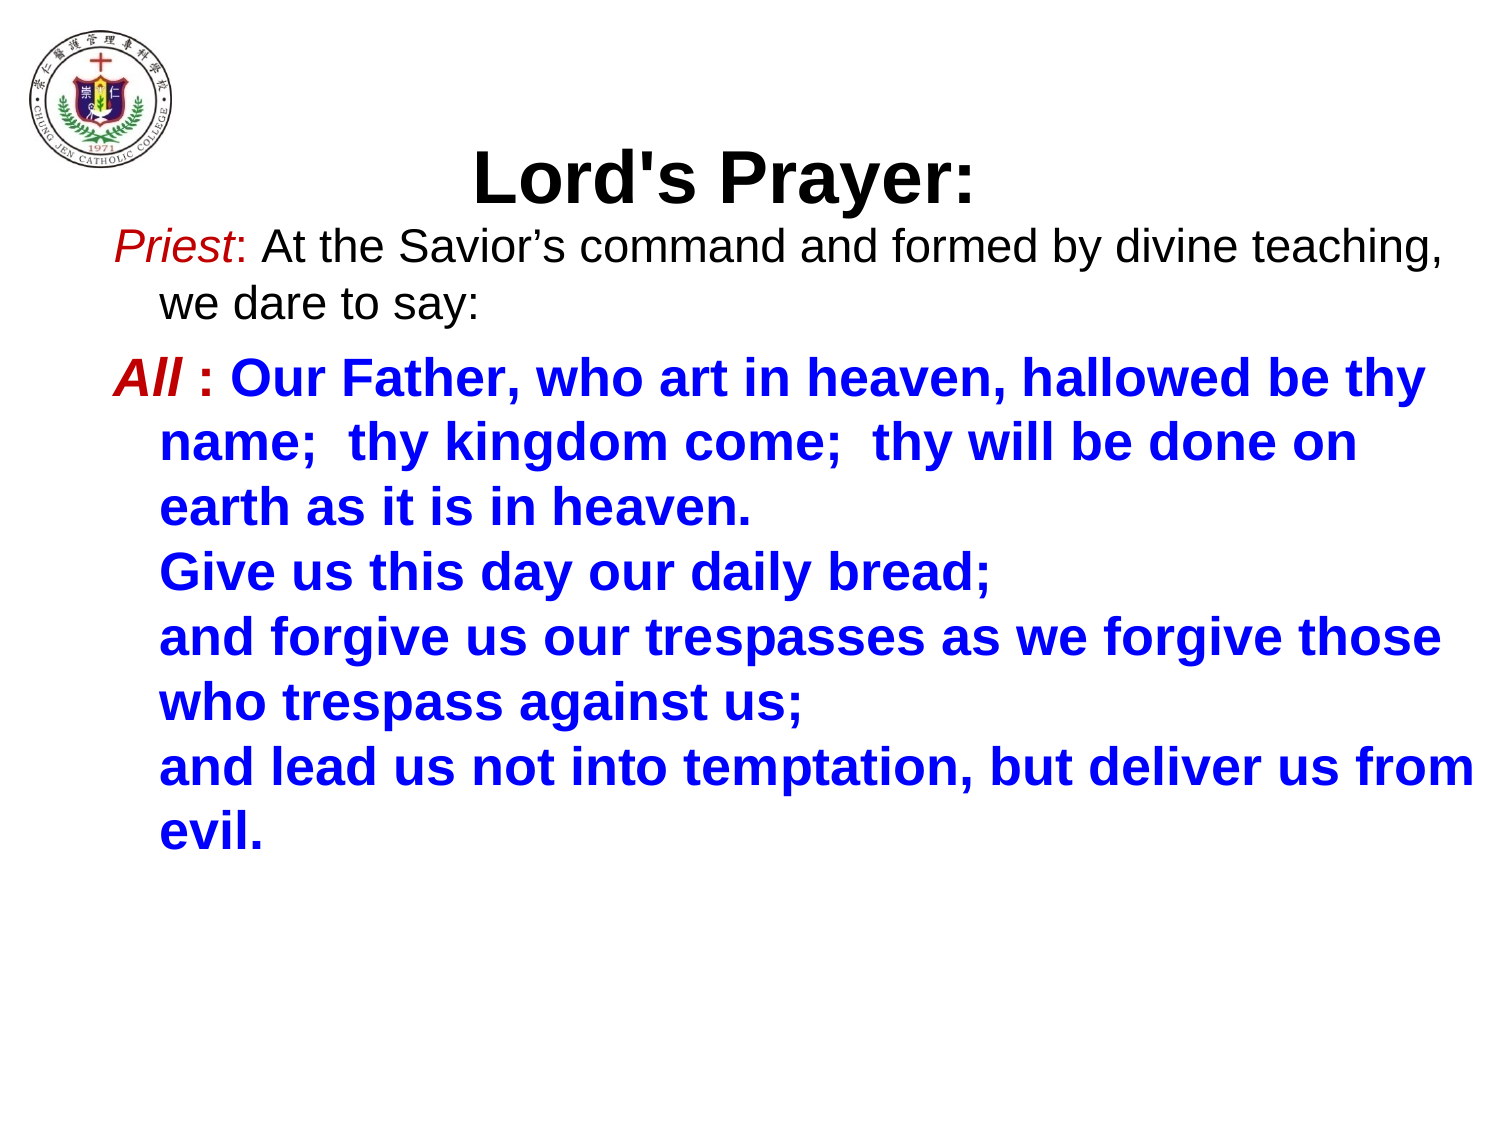

# Lord's Prayer:
Priest: At the Savior’s command and formed by divine teaching, we dare to say:
All : Our Father, who art in heaven, hallowed be thy name; thy kingdom come; thy will be done on earth as it is in heaven.
Give us this day our daily bread;
and forgive us our trespasses as we forgive those who trespass against us;
and lead us not into temptation, but deliver us from evil.